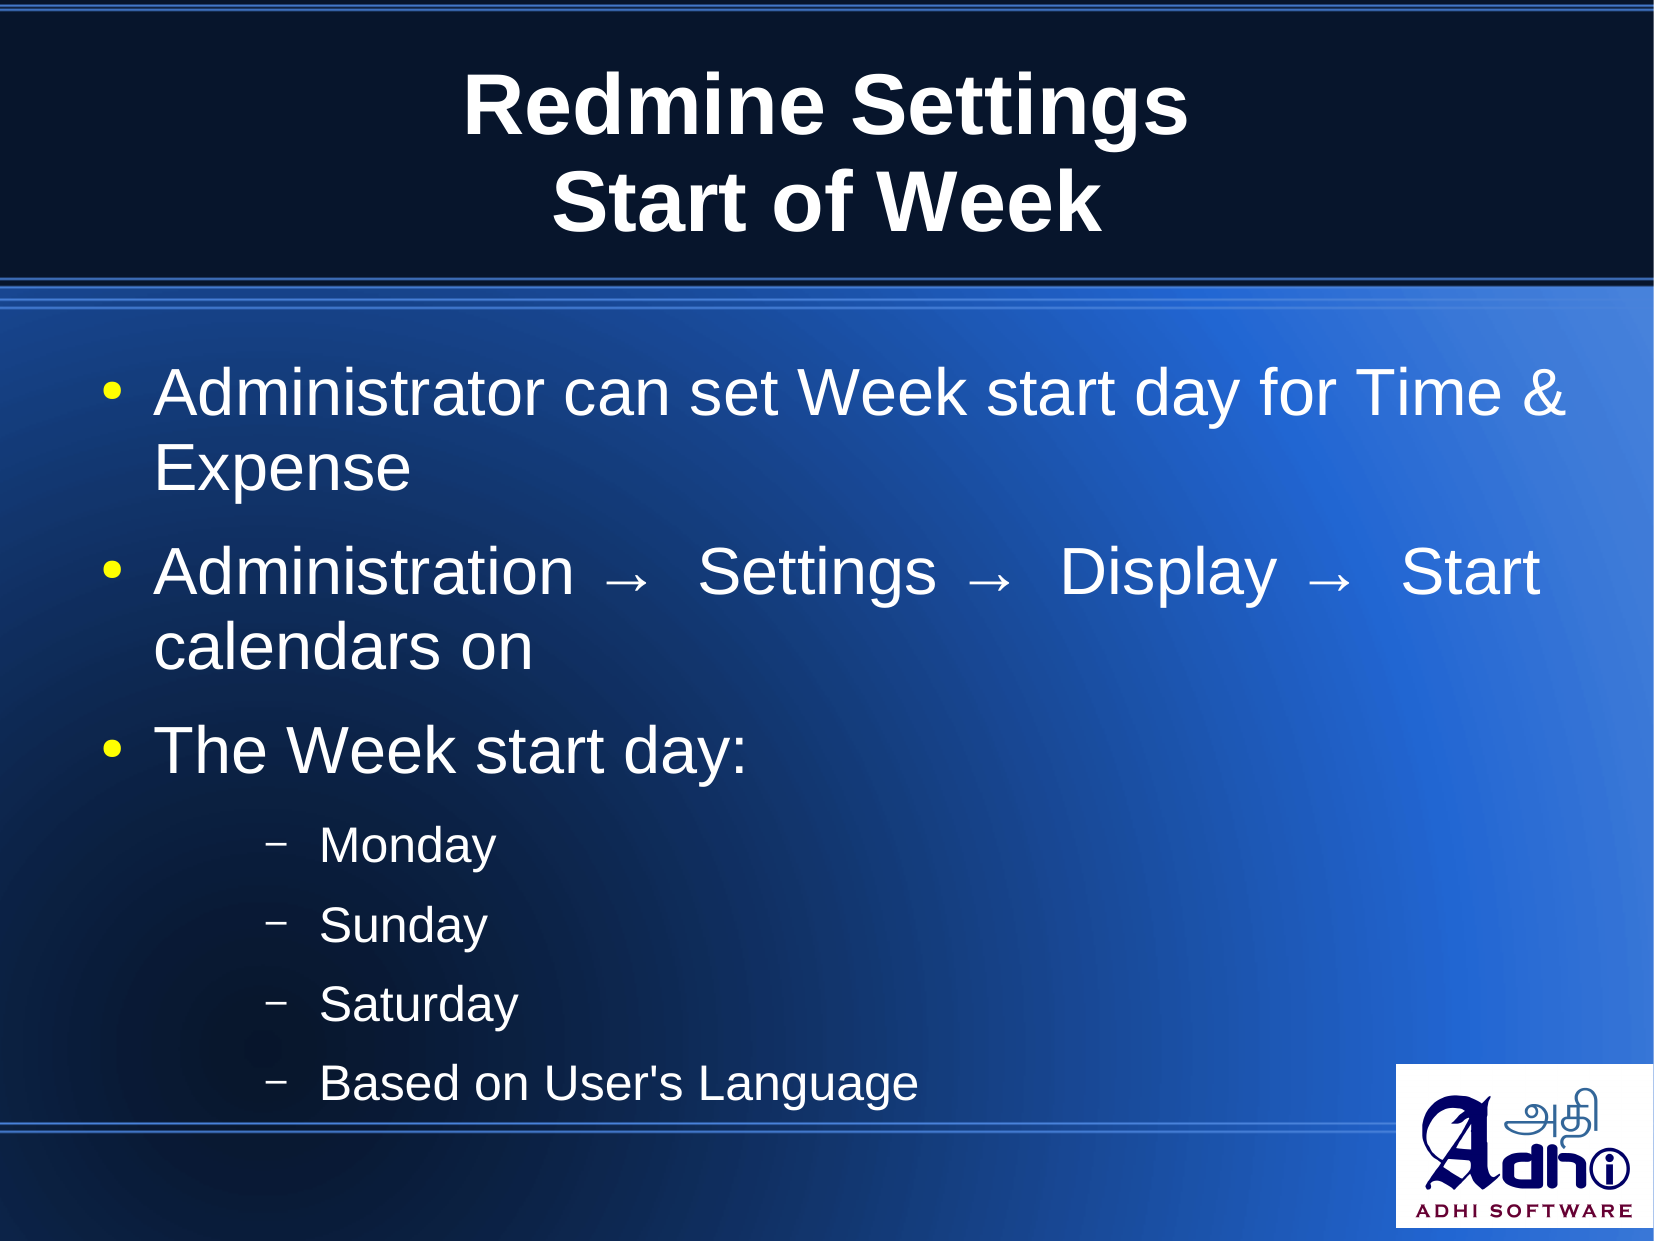

# Redmine Settings Start of Week
Administrator can set Week start day for Time & Expense
Administration → Settings → Display → Start calendars on
The Week start day:
Monday
Sunday
Saturday
Based on User's Language